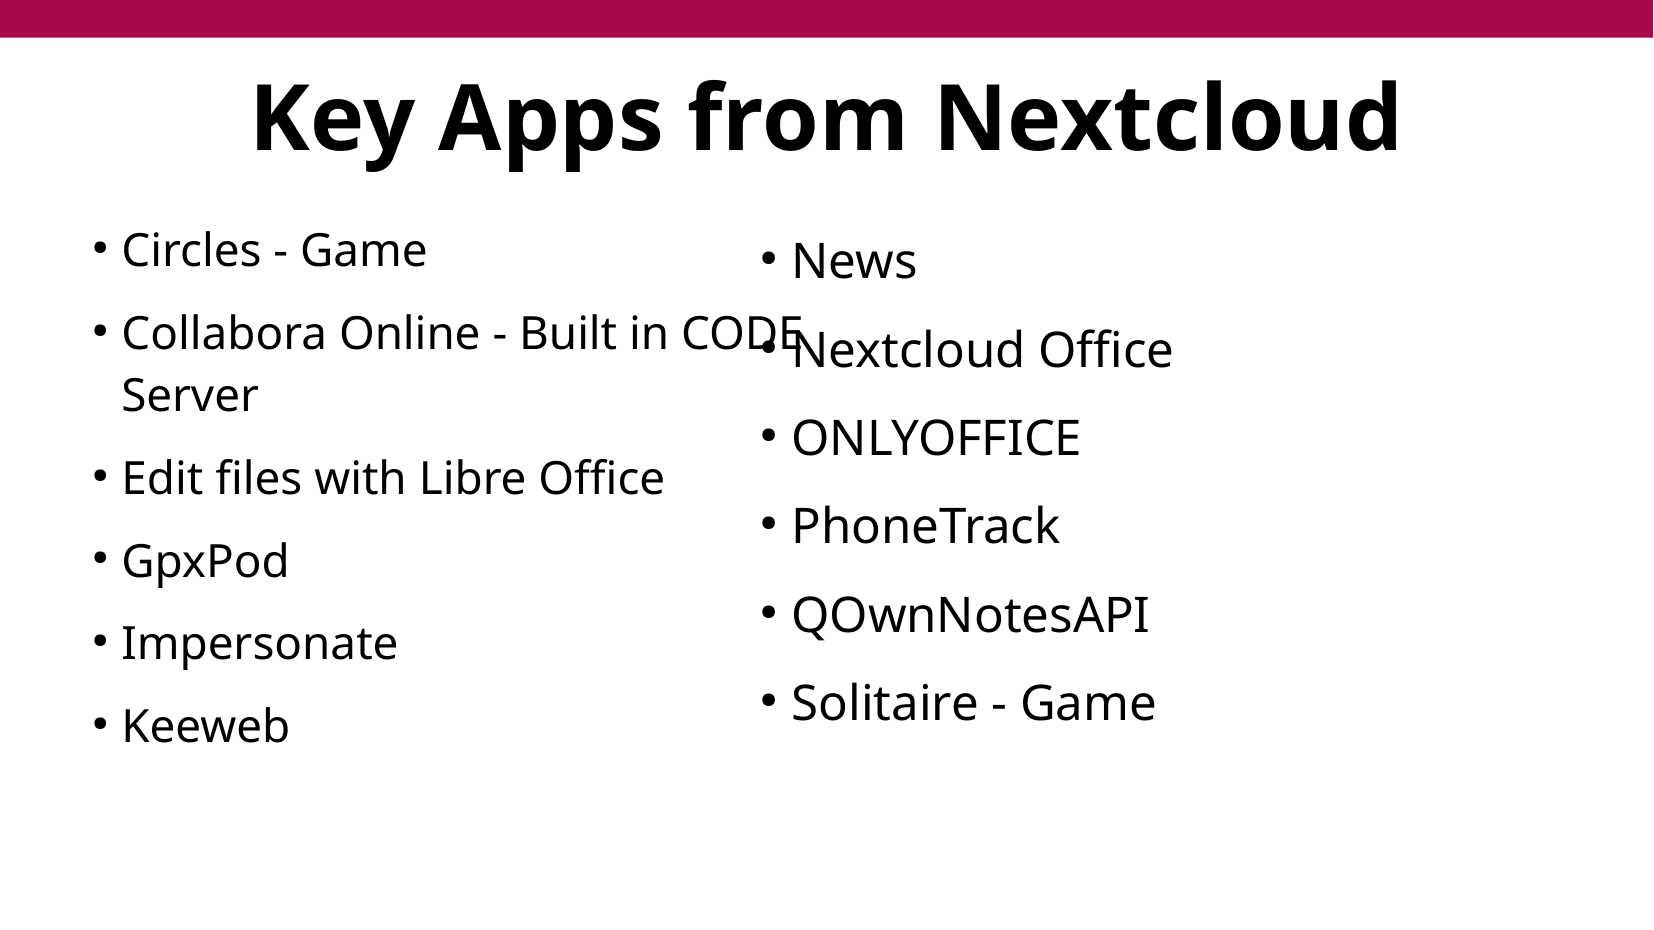

# Key Apps from Nextcloud
Circles - Game
Collabora Online - Built in CODE Server
Edit files with Libre Office
GpxPod
Impersonate
Keeweb
News
Nextcloud Office
ONLYOFFICE
PhoneTrack
QOwnNotesAPI
Solitaire - Game